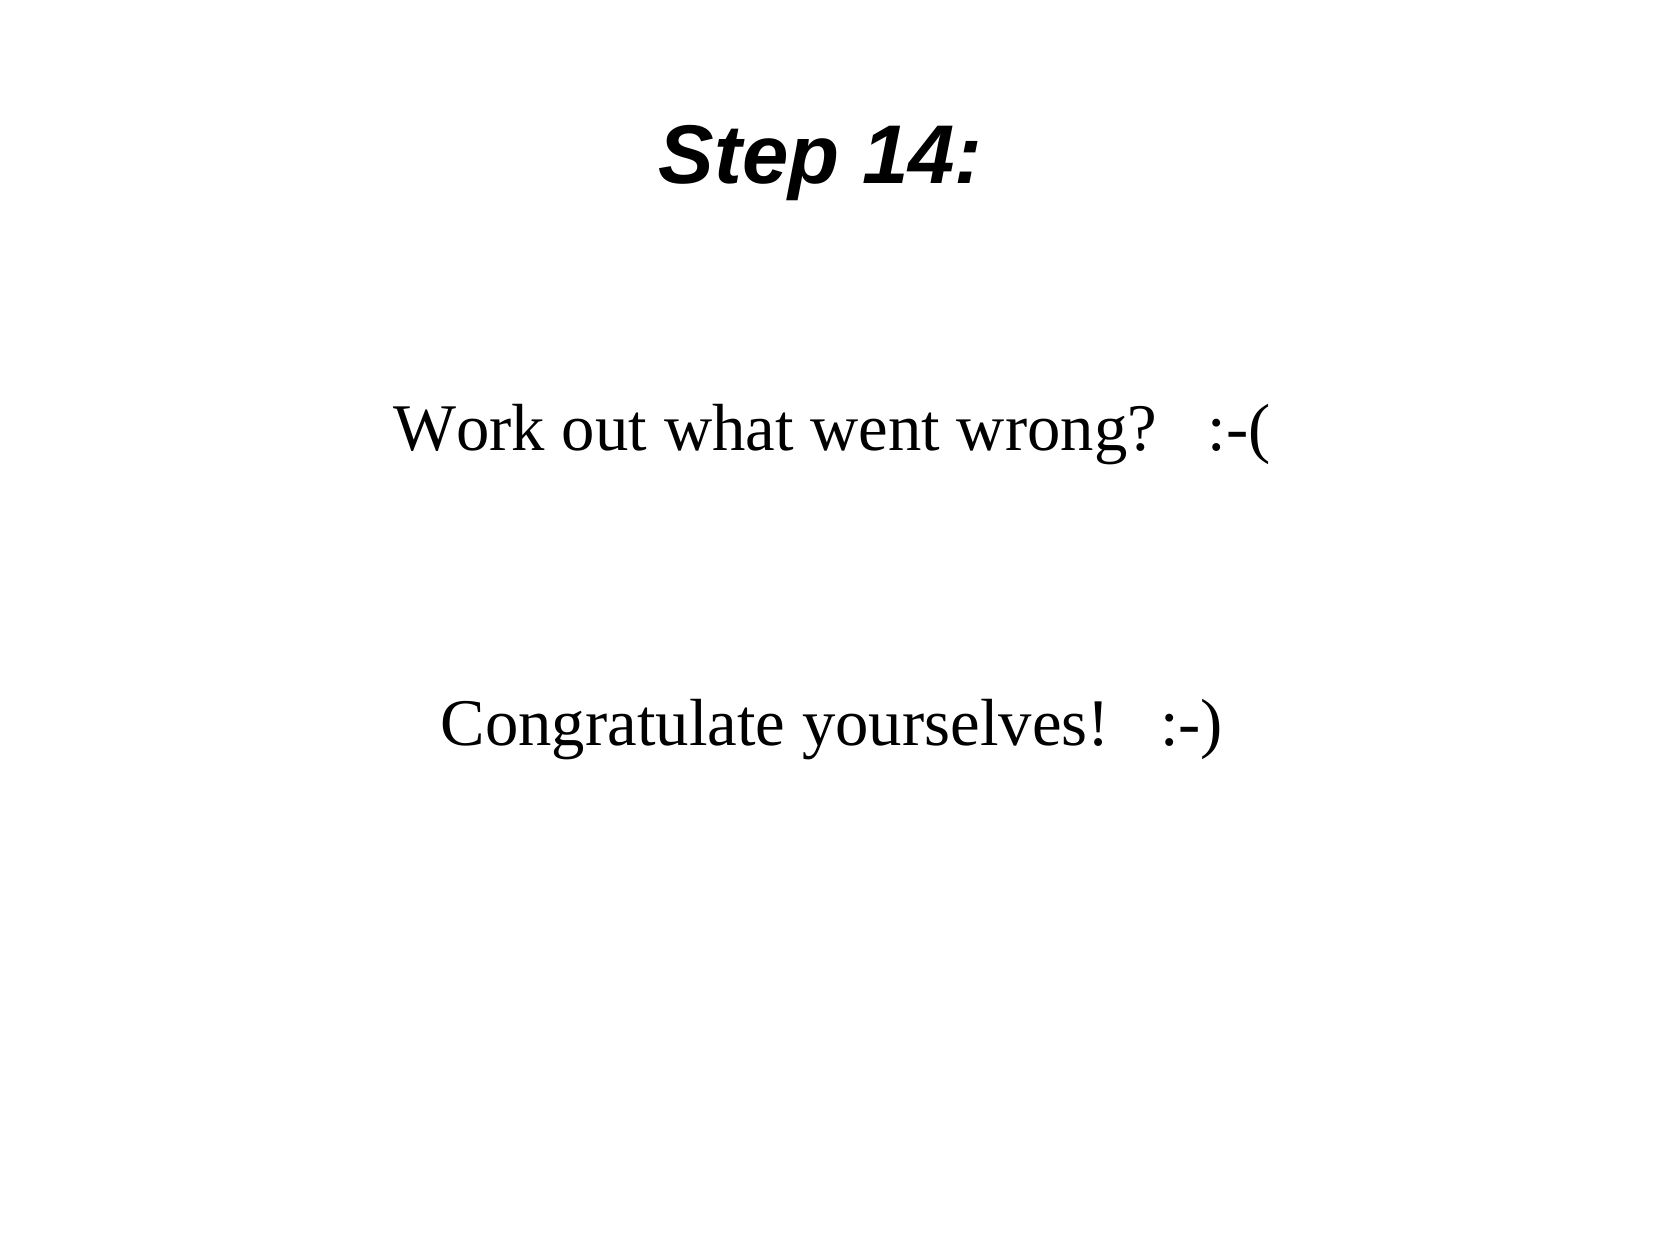

# Step 14:
Work out what went wrong? :-(
Congratulate yourselves! :-)